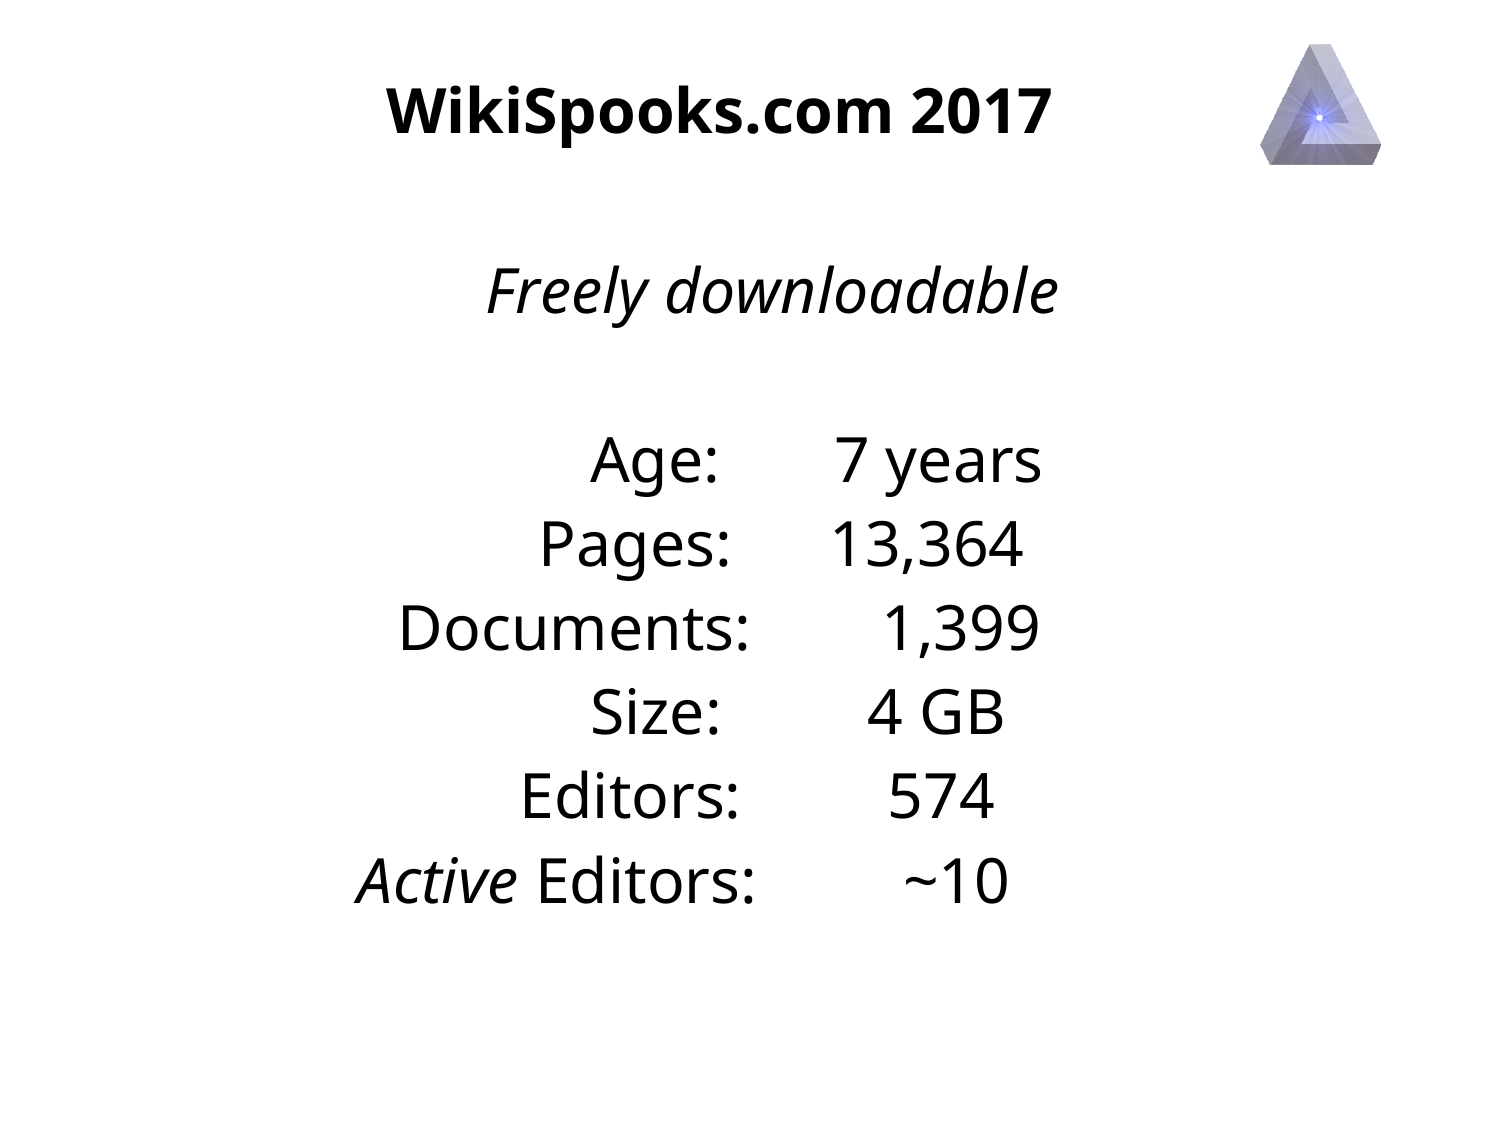

WikiSpooks.com 2017
Freely downloadable
 Age: 7 years
 Pages: 13,364
 Documents: 1,399
 Size: 4 GB
 Editors: 574
 Active Editors: ~10